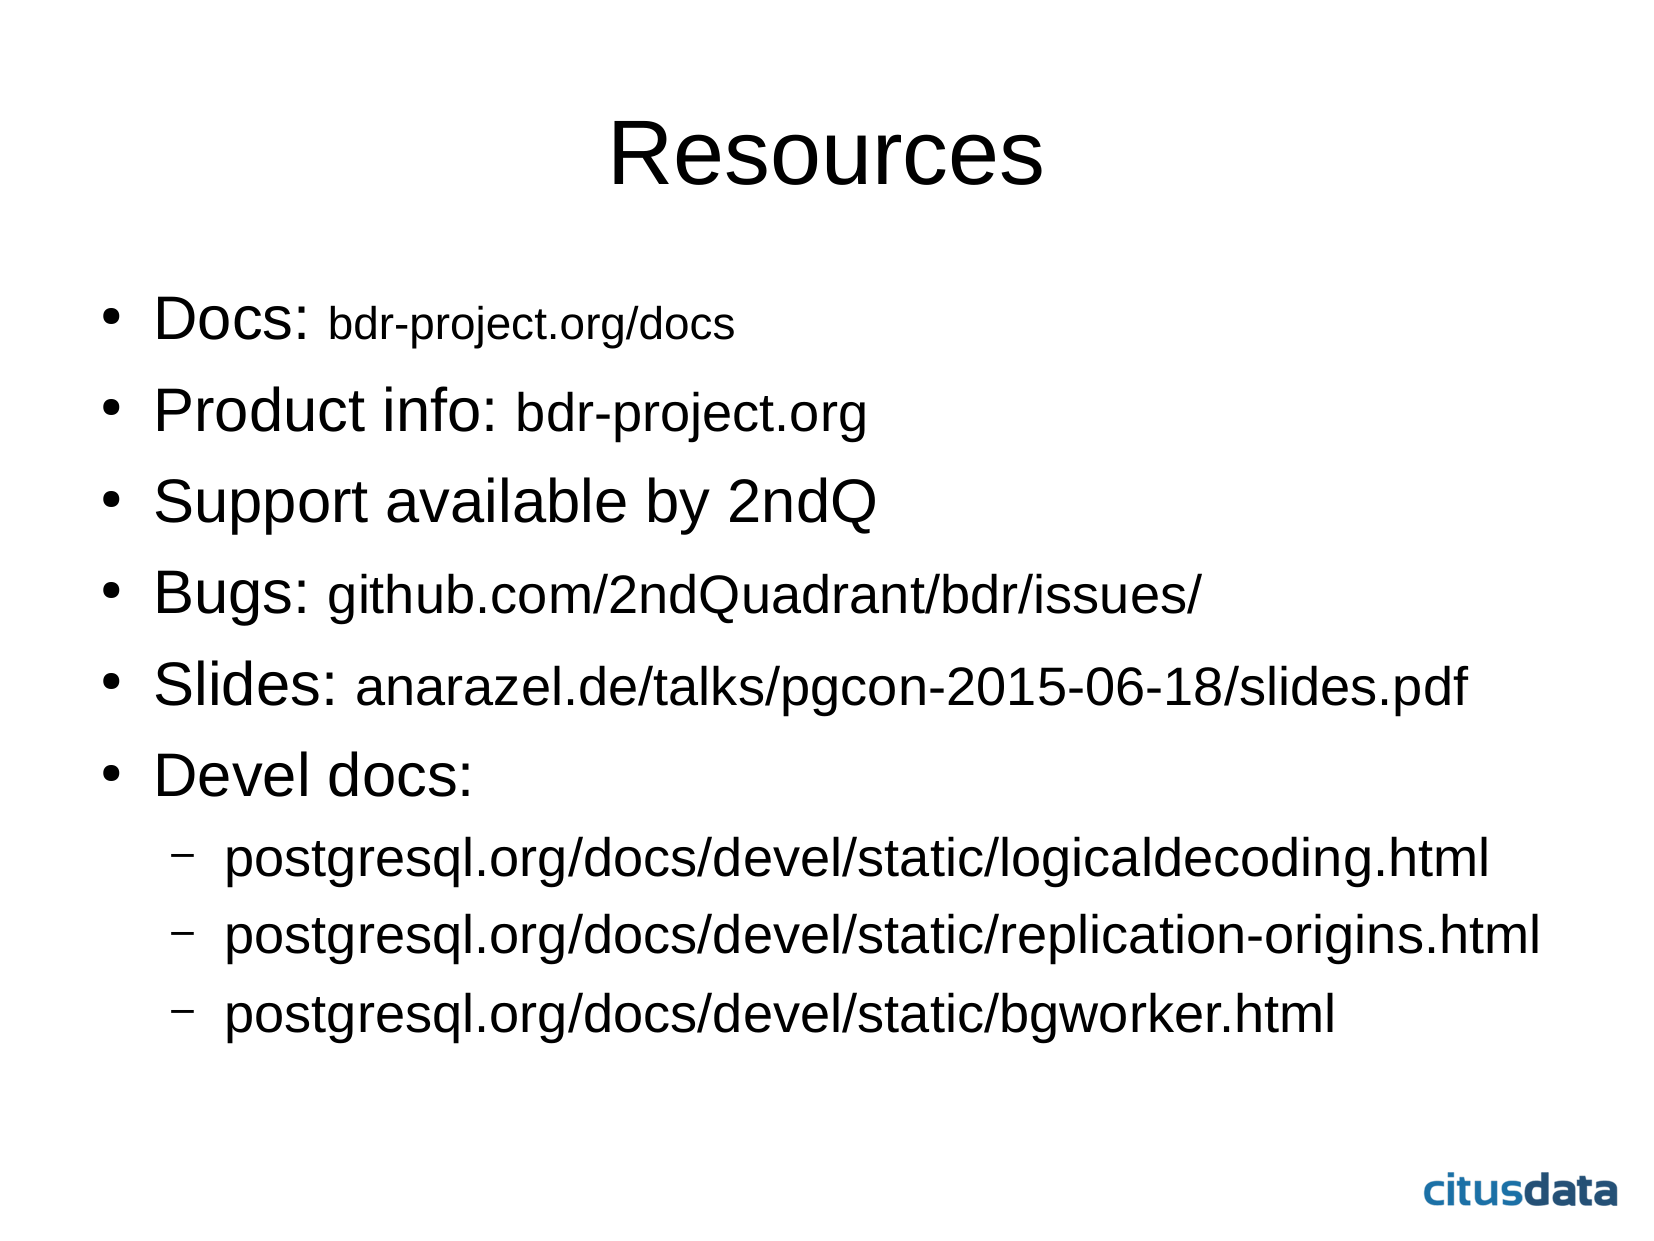

# Resources
Docs: bdr-project.org/docs
Product info: bdr-project.org
Support available by 2ndQ
Bugs: github.com/2ndQuadrant/bdr/issues/
Slides: anarazel.de/talks/pgcon-2015-06-18/slides.pdf
Devel docs:
postgresql.org/docs/devel/static/logicaldecoding.html
postgresql.org/docs/devel/static/replication-origins.html
postgresql.org/docs/devel/static/bgworker.html